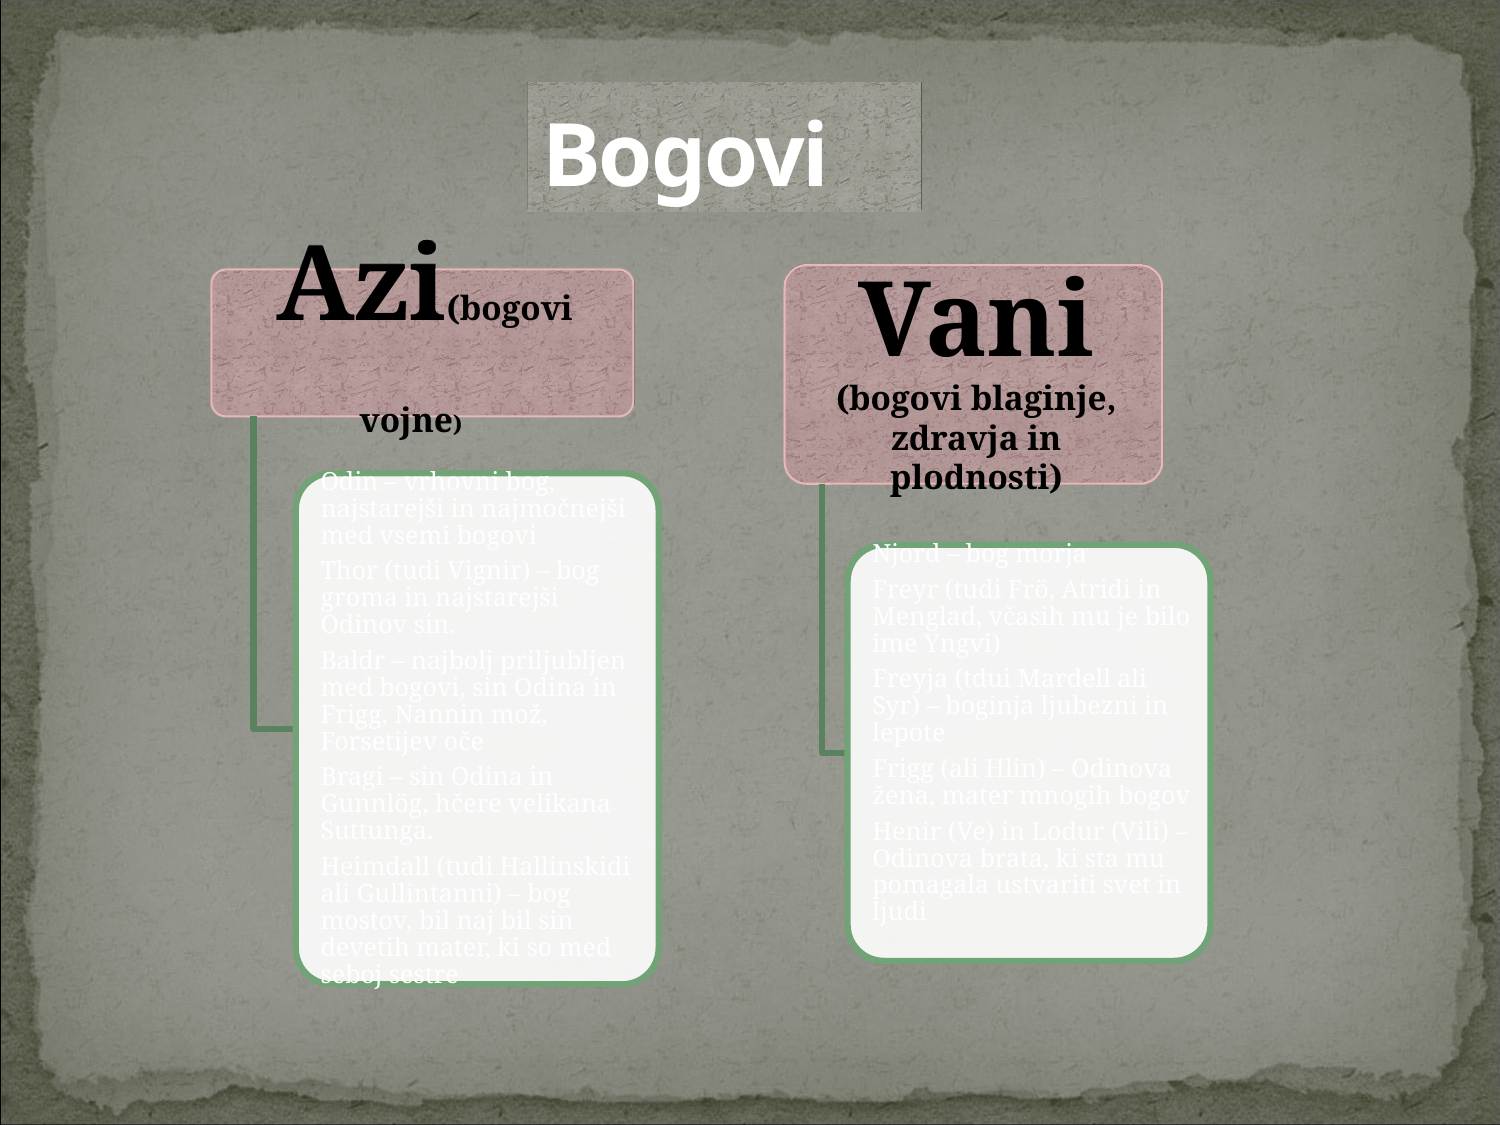

# Bogovi
Vani
(bogovi blaginje, zdravja in plodnosti)
Azi(bogovi vojne)
Odin – vrhovni bog, najstarejši in najmočnejši med vsemi bogovi
Thor (tudi Vignir) – bog groma in najstarejši Odinov sin.
Baldr – najbolj priljubljen med bogovi, sin Odina in Frigg, Nannin mož, Forsetijev oče
Bragi – sin Odina in Gunnlög, hčere velikana Suttunga.
Heimdall (tudi Hallinskidi ali Gullintanni) – bog mostov, bil naj bil sin devetih mater, ki so med seboj sestre
Njord – bog morja
Freyr (tudi Frö, Atridi in Menglad, včasih mu je bilo ime Yngvi)
Freyja (tdui Mardell ali Syr) – boginja ljubezni in lepote
Frigg (ali Hlin) – Odinova žena, mater mnogih bogov
Henir (Ve) in Lodur (Vili) – Odinova brata, ki sta mu pomagala ustvariti svet in ljudi